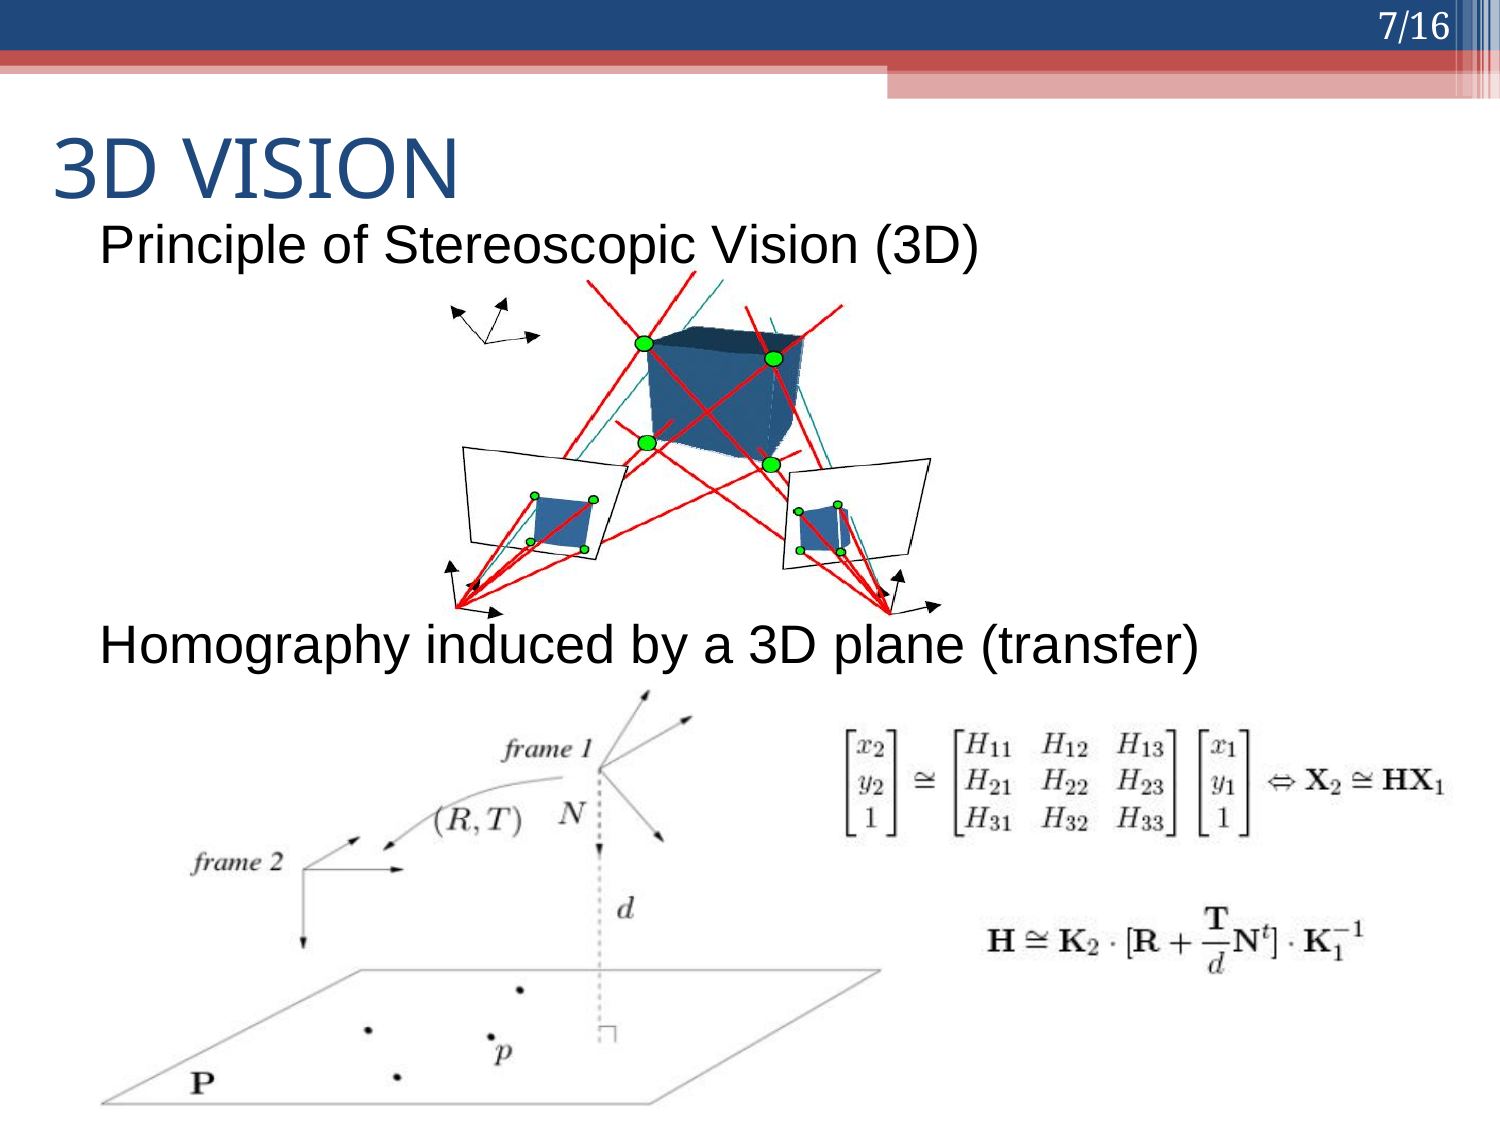

# 3D VISION
Principle of Stereoscopic Vision (3D)
Homography induced by a 3D plane (transfer)